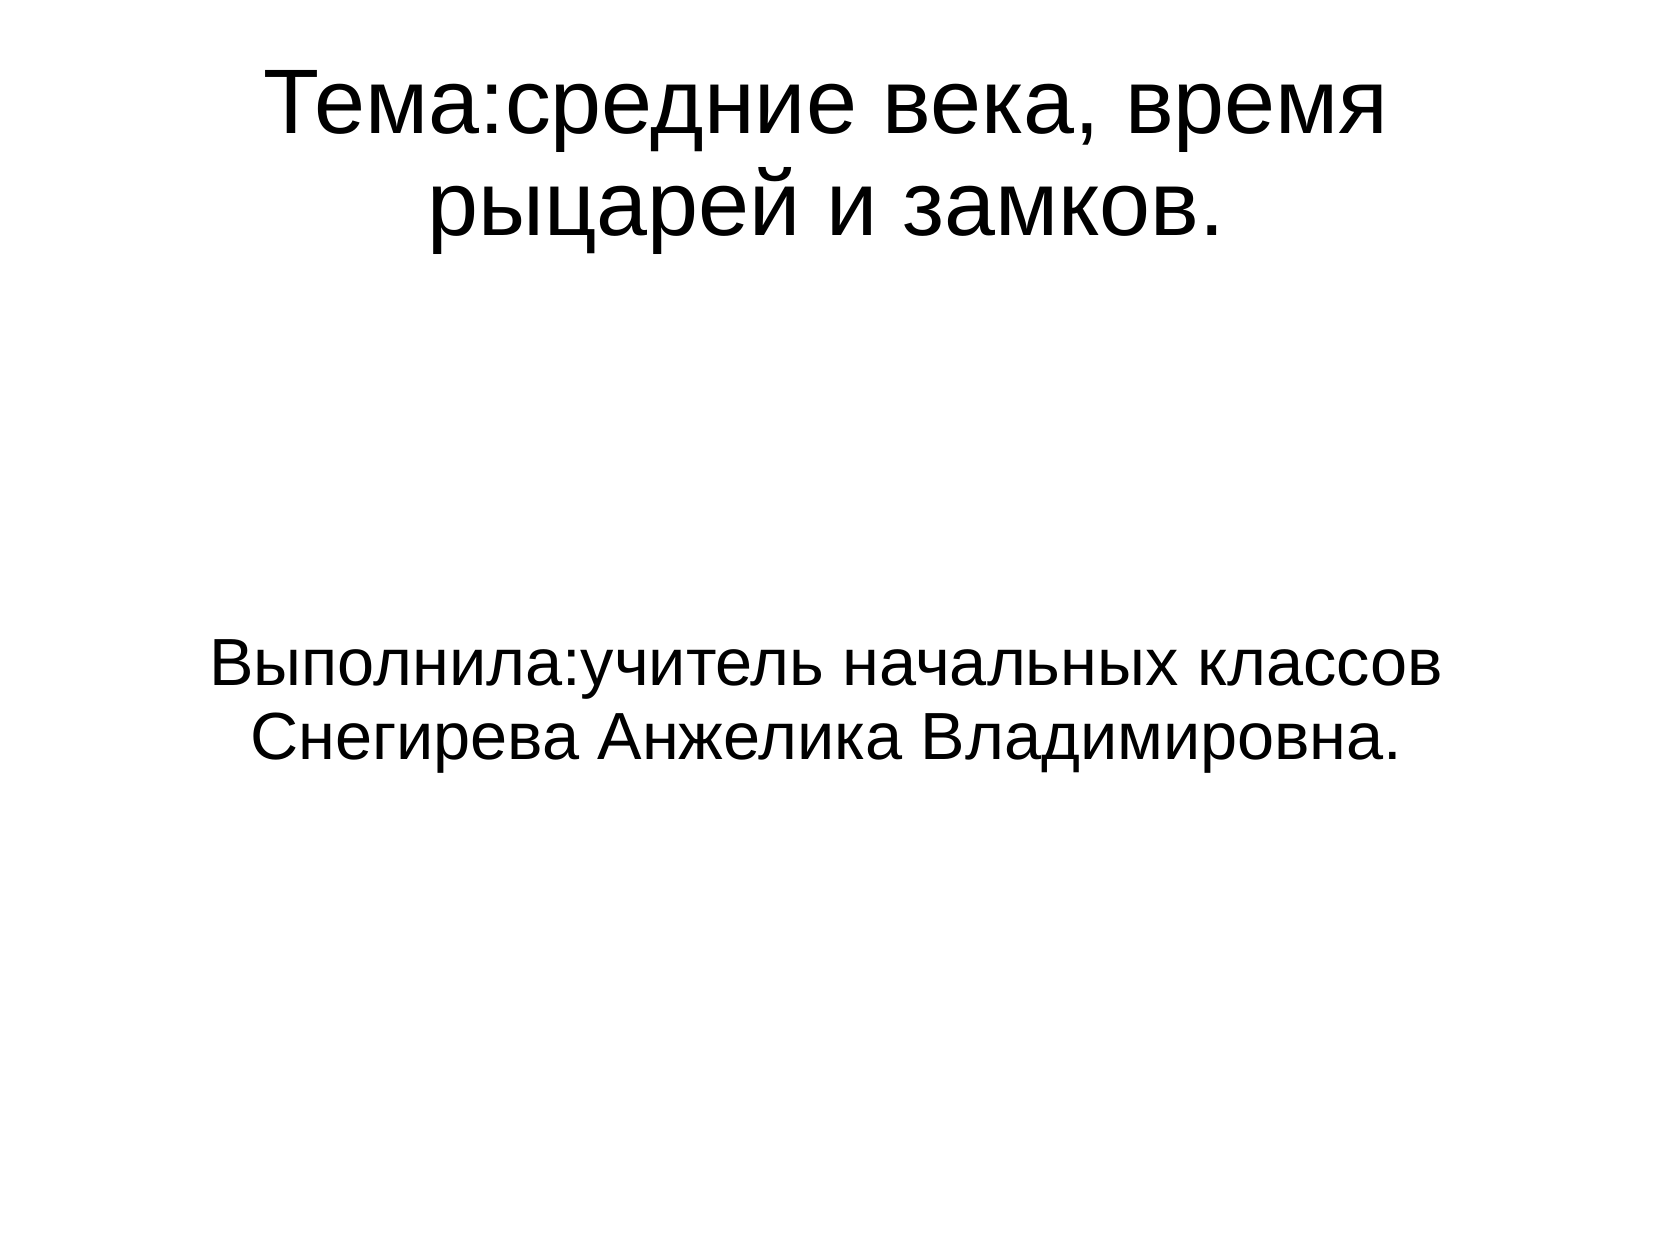

# Тема:средние века, время рыцарей и замков.
Выполнила:учитель начальных классов
Снегирева Анжелика Владимировна.